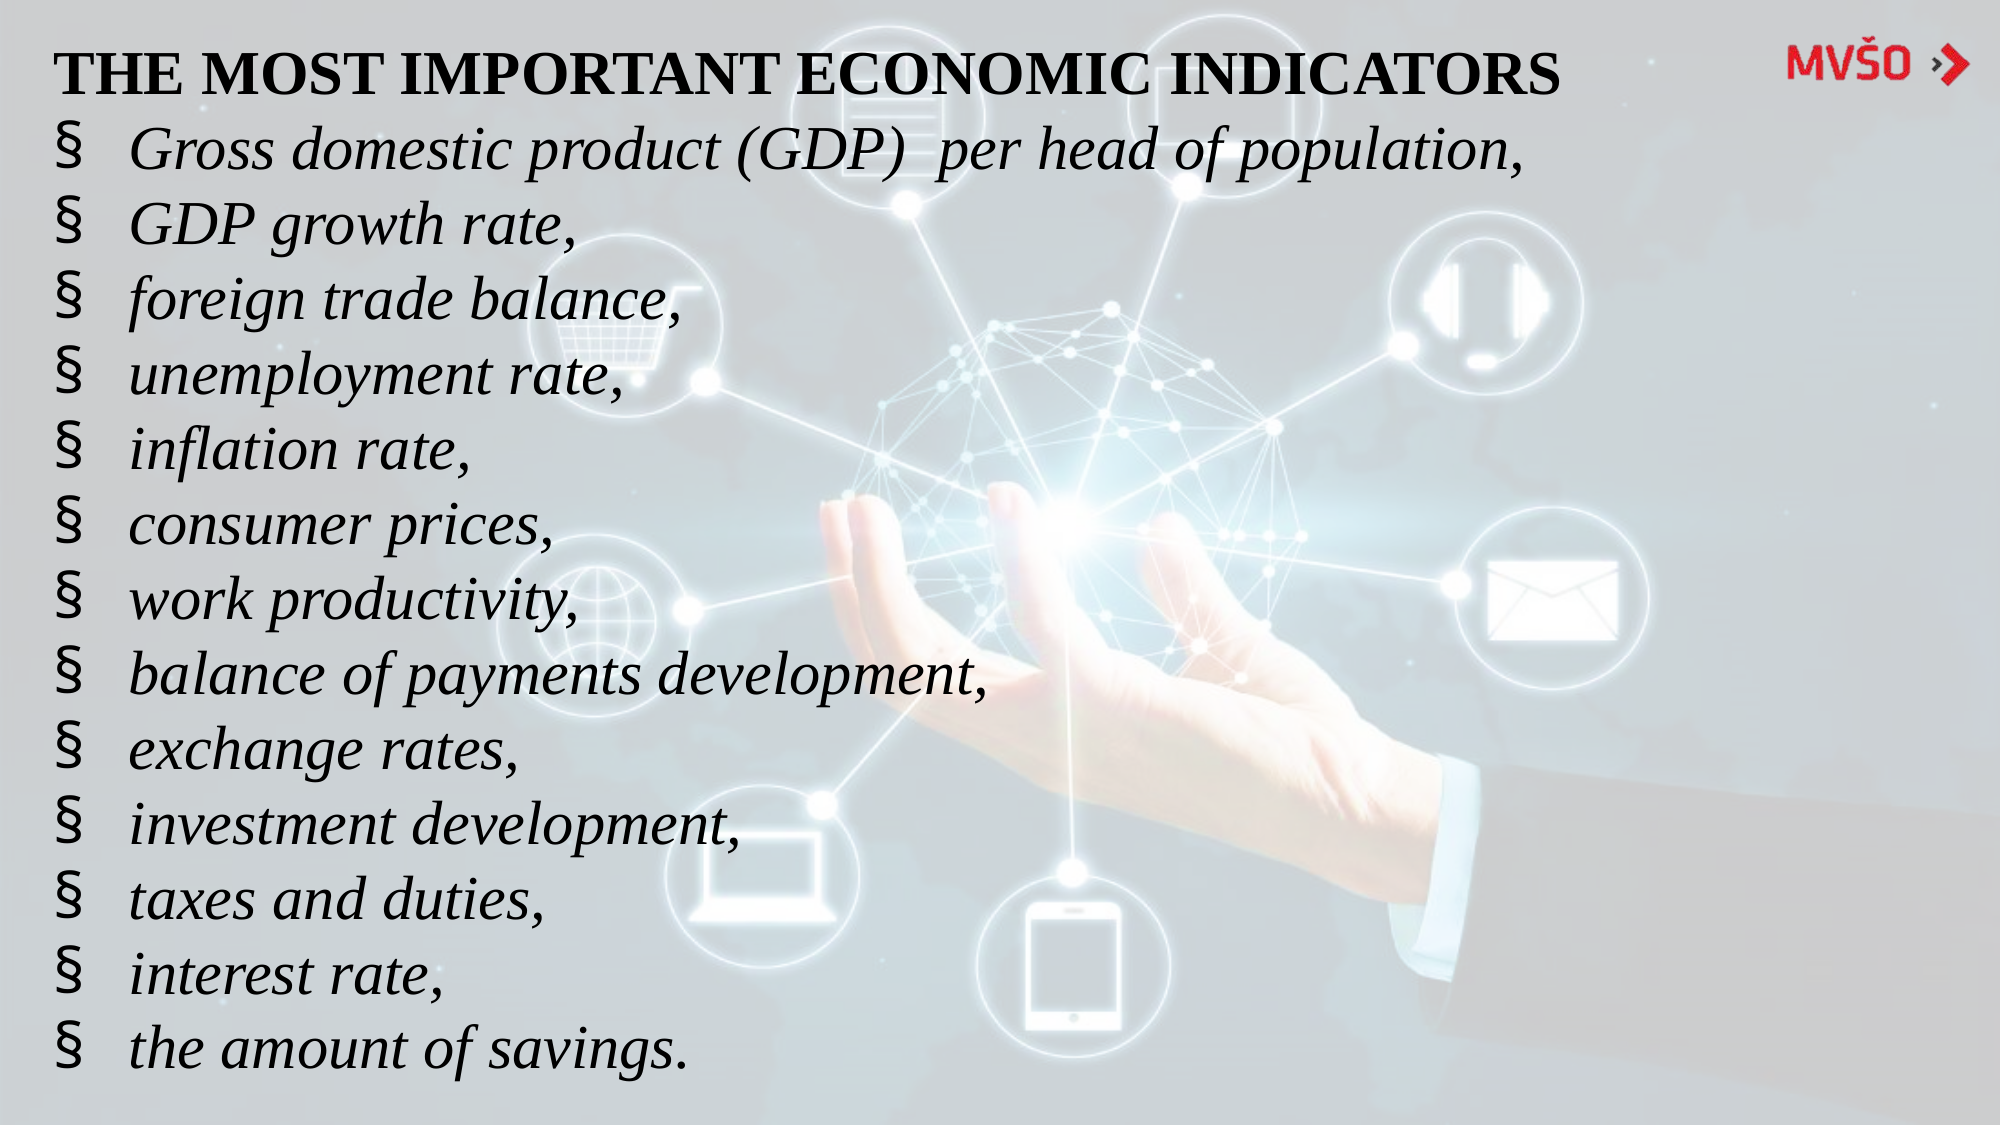

THE MOST IMPORTANT ECONOMIC INDICATORS
Gross domestic product (GDP) per head of population,
GDP growth rate,
foreign trade balance,
unemployment rate,
inflation rate,
consumer prices,
work productivity,
balance of payments development,
exchange rates,
investment development,
taxes and duties,
interest rate,
the amount of savings.